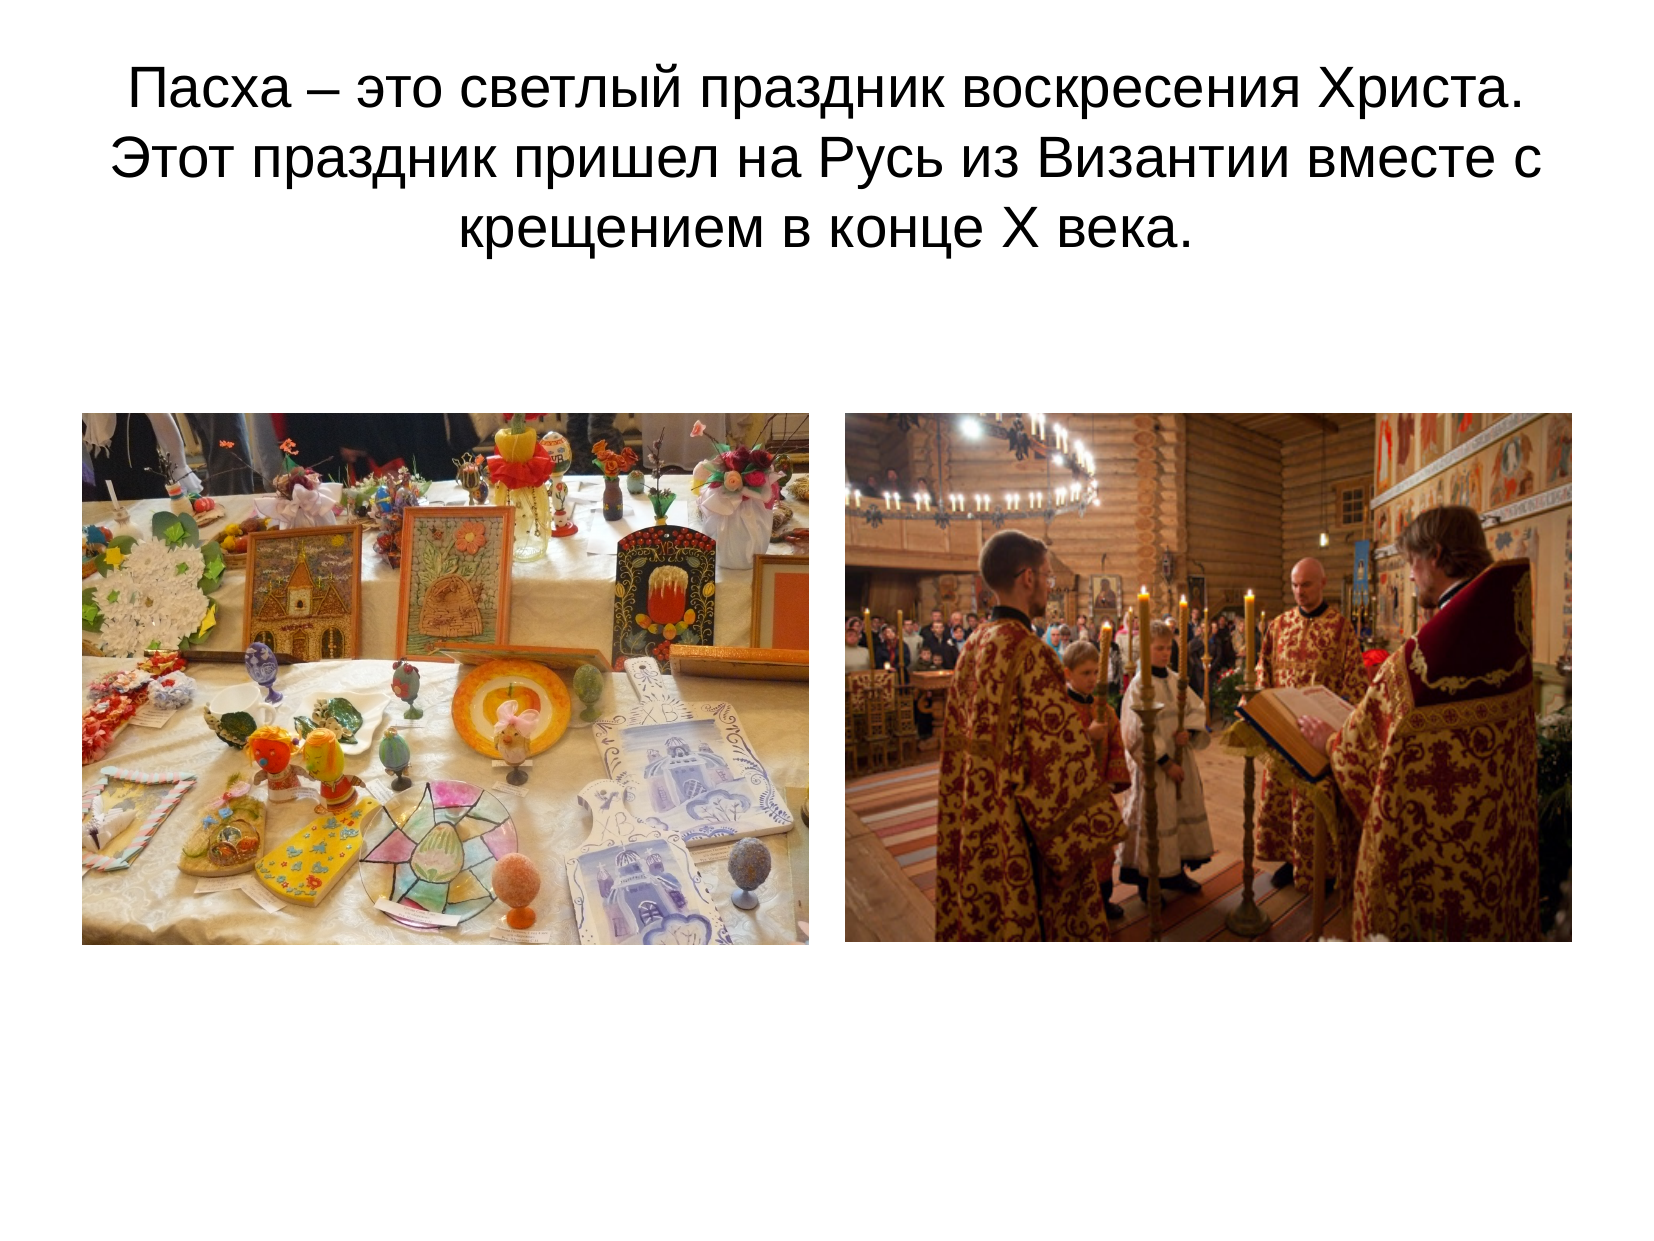

# Пасха – это светлый праздник воскресения Христа. Этот праздник пришел на Русь из Византии вместе с крещением в конце X века.